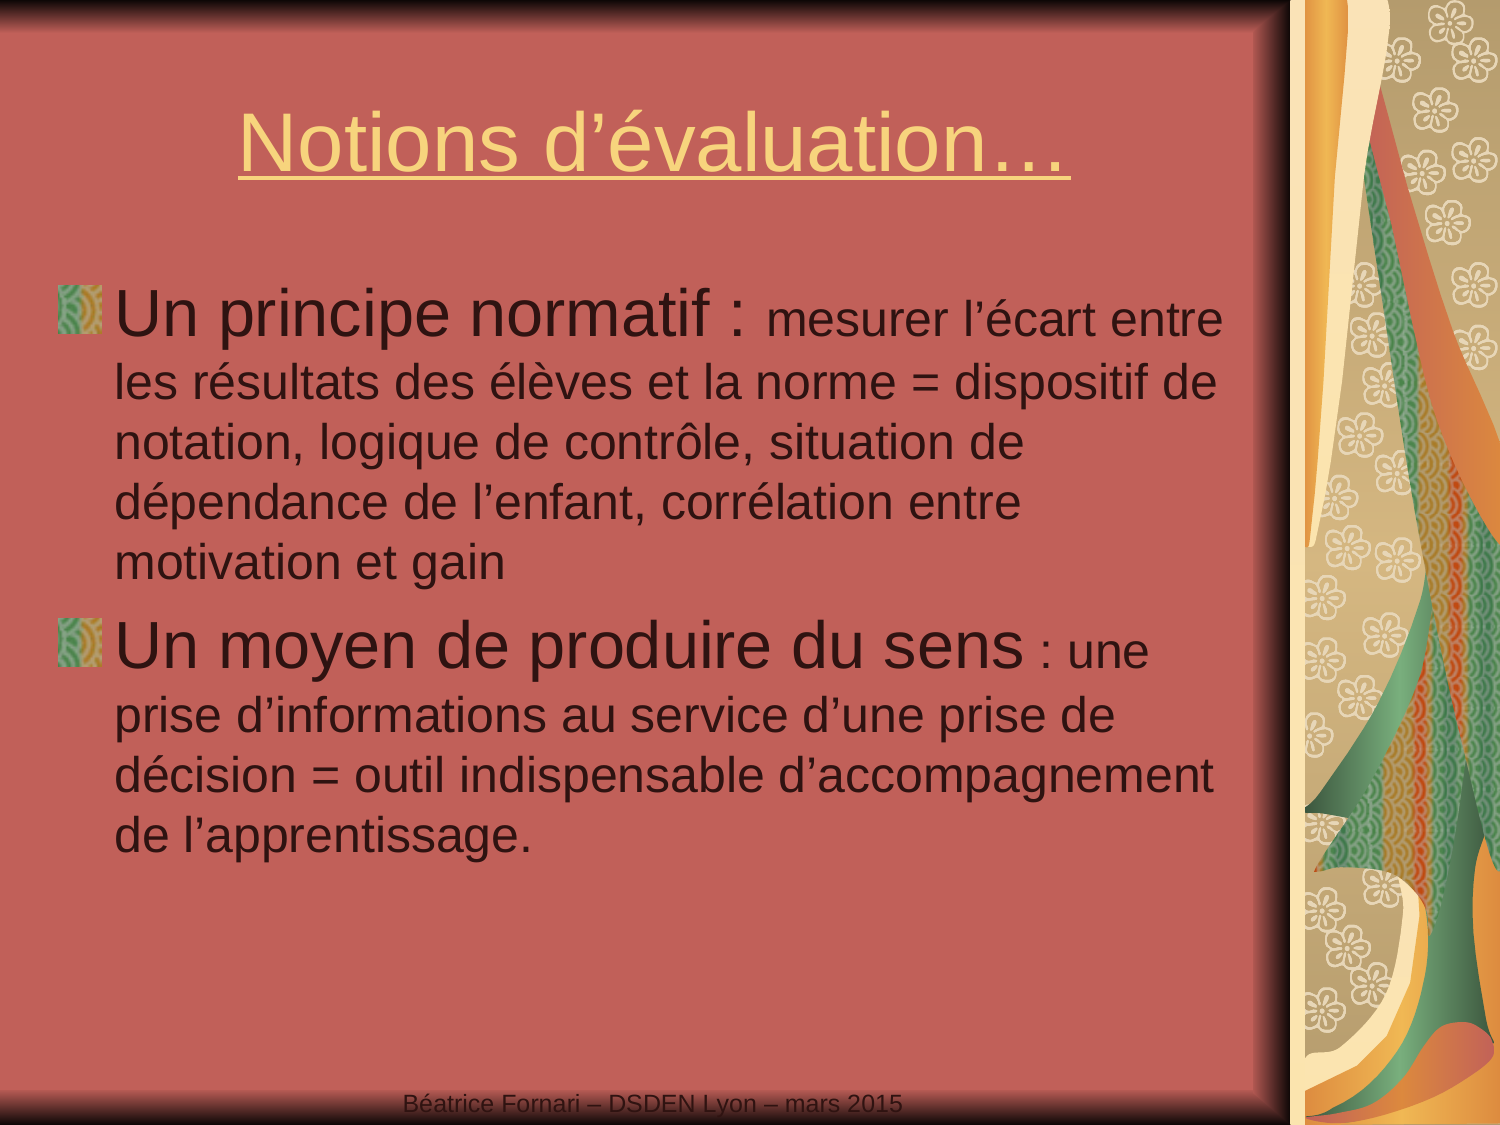

# Notions d’évaluation…
Un principe normatif : mesurer l’écart entre les résultats des élèves et la norme = dispositif de notation, logique de contrôle, situation de dépendance de l’enfant, corrélation entre motivation et gain
Un moyen de produire du sens : une prise d’informations au service d’une prise de décision = outil indispensable d’accompagnement de l’apprentissage.
Béatrice Fornari – DSDEN Lyon – mars 2015